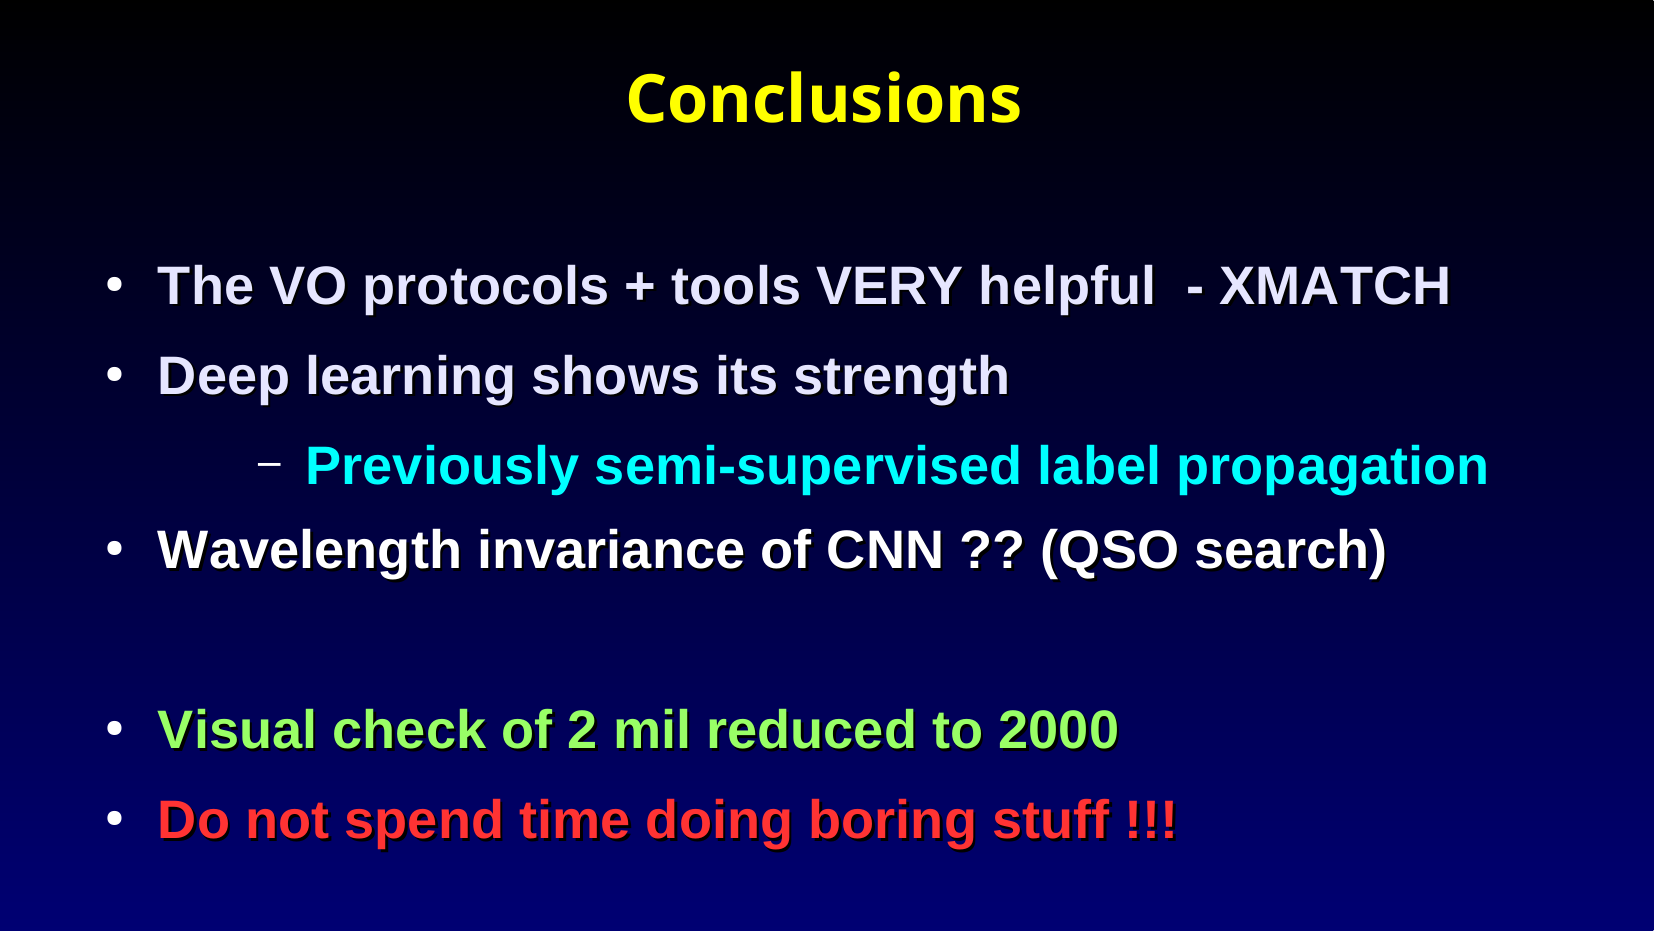

# Conclusions
The VO protocols + tools VERY helpful - XMATCH
Deep learning shows its strength
Previously semi-supervised label propagation
Wavelength invariance of CNN ?? (QSO search)
Visual check of 2 mil reduced to 2000
Do not spend time doing boring stuff !!!